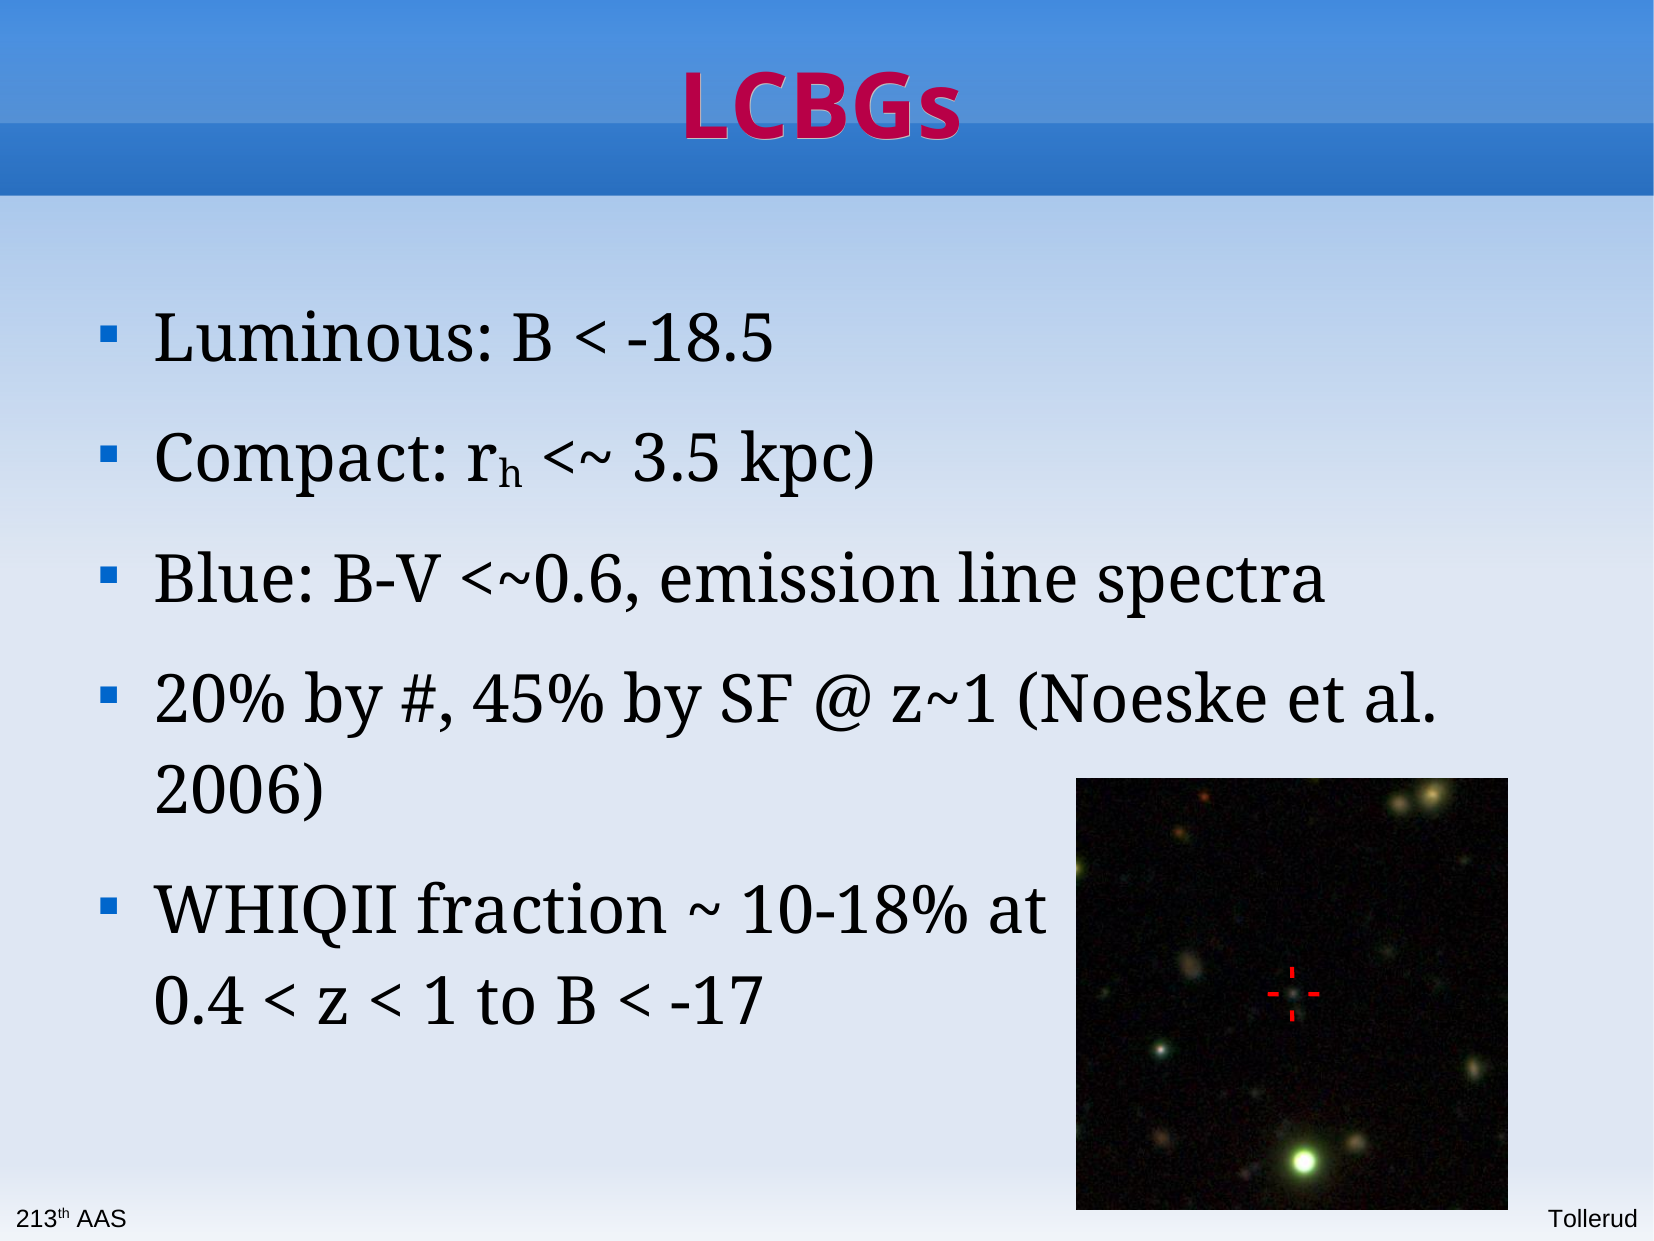

# LCBGs
Luminous: B < -18.5
Compact: rh <~ 3.5 kpc)
Blue: B-V <~0.6, emission line spectra
20% by #, 45% by SF @ z~1 (Noeske et al. 2006)
WHIQII fraction ~ 10-18% at 0.4 < z < 1 to B < -17